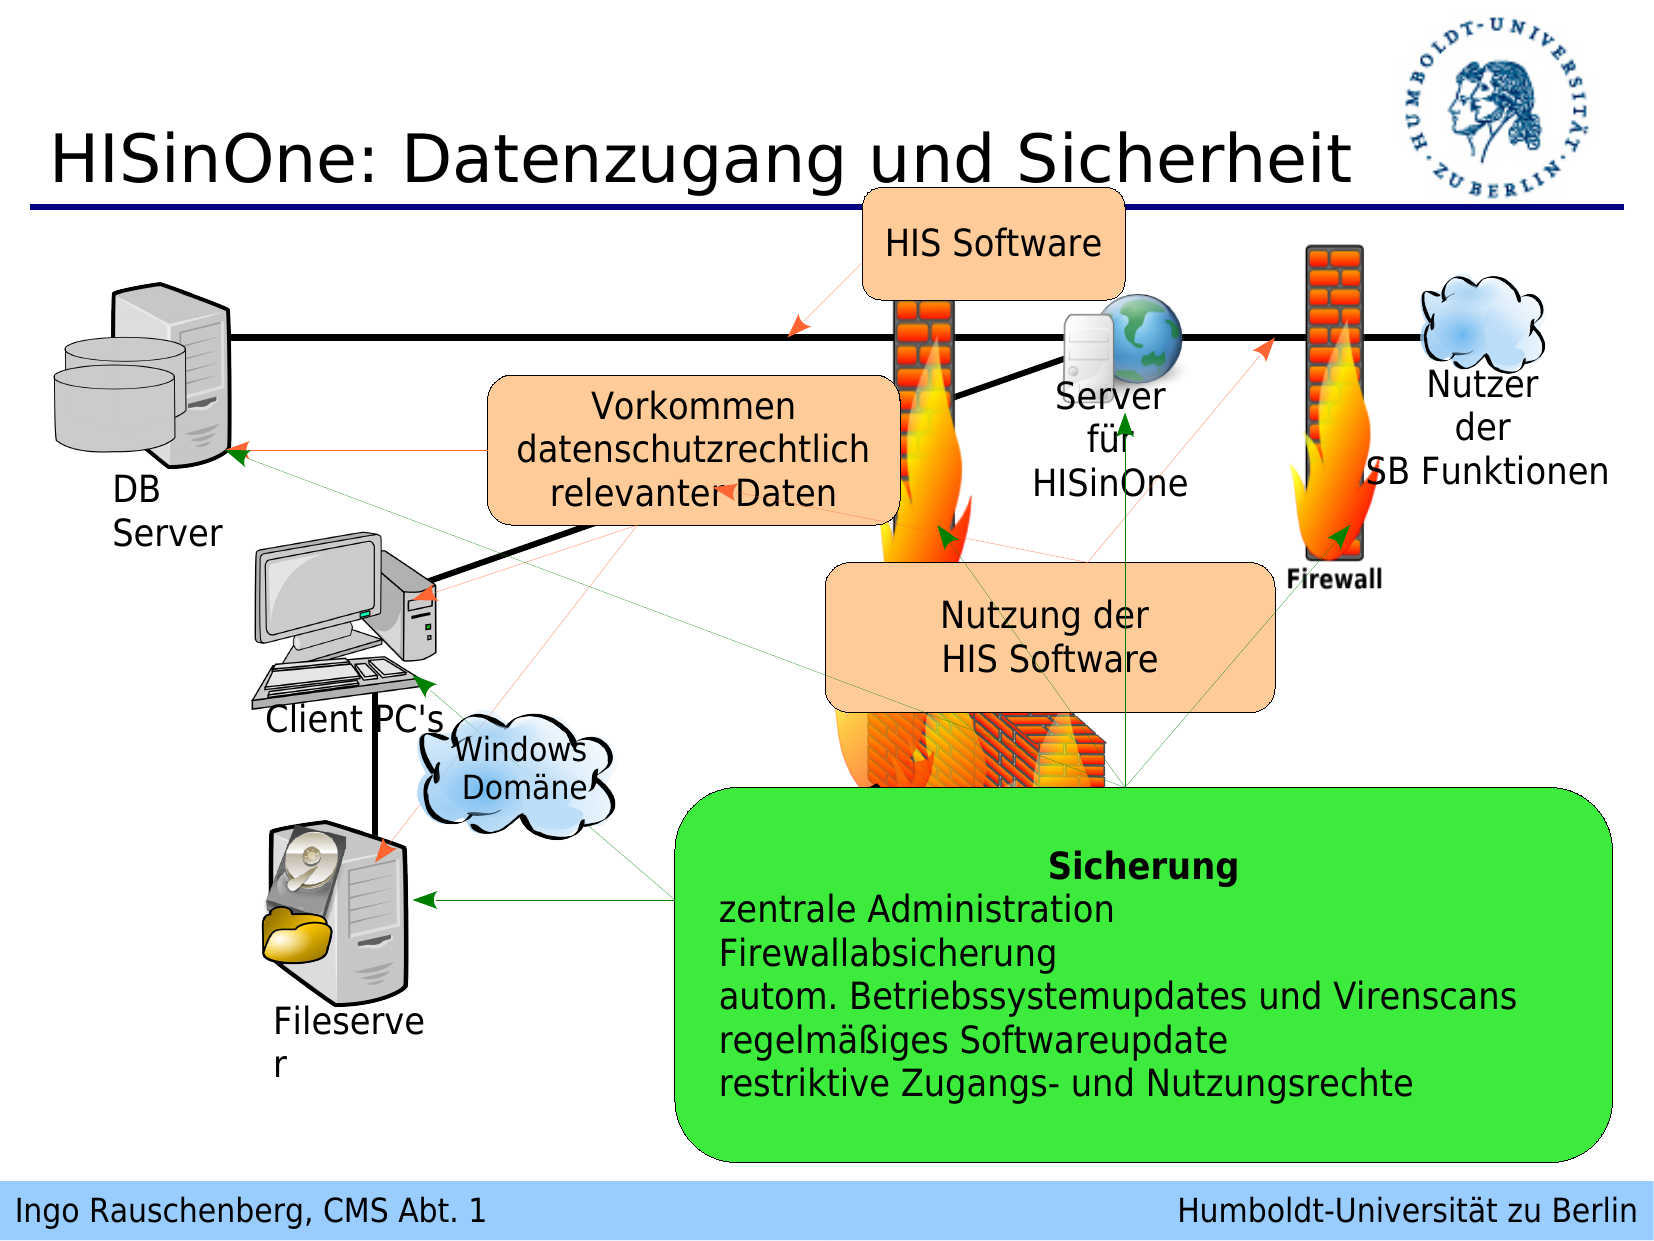

# HISinOne: Datenzugang und Sicherheit
HIS Software
Nutzer
der
SB Funktionen
DB Server
Server
für
HISinOne
Nutzung der
HIS Software
Vorkommen
datenschutzrechtlich
relevanter Daten
Sicherung
 zentrale Administration
 Firewallabsicherung
 autom. Betriebssystemupdates und Virenscans
 regelmäßiges Softwareupdate
 restriktive Zugangs- und Nutzungsrechte
Client PC's
Windows
Domäne
Fileserver
Ingo Rauschenberg, CMS Abt. 1
Humboldt-Universität zu Berlin